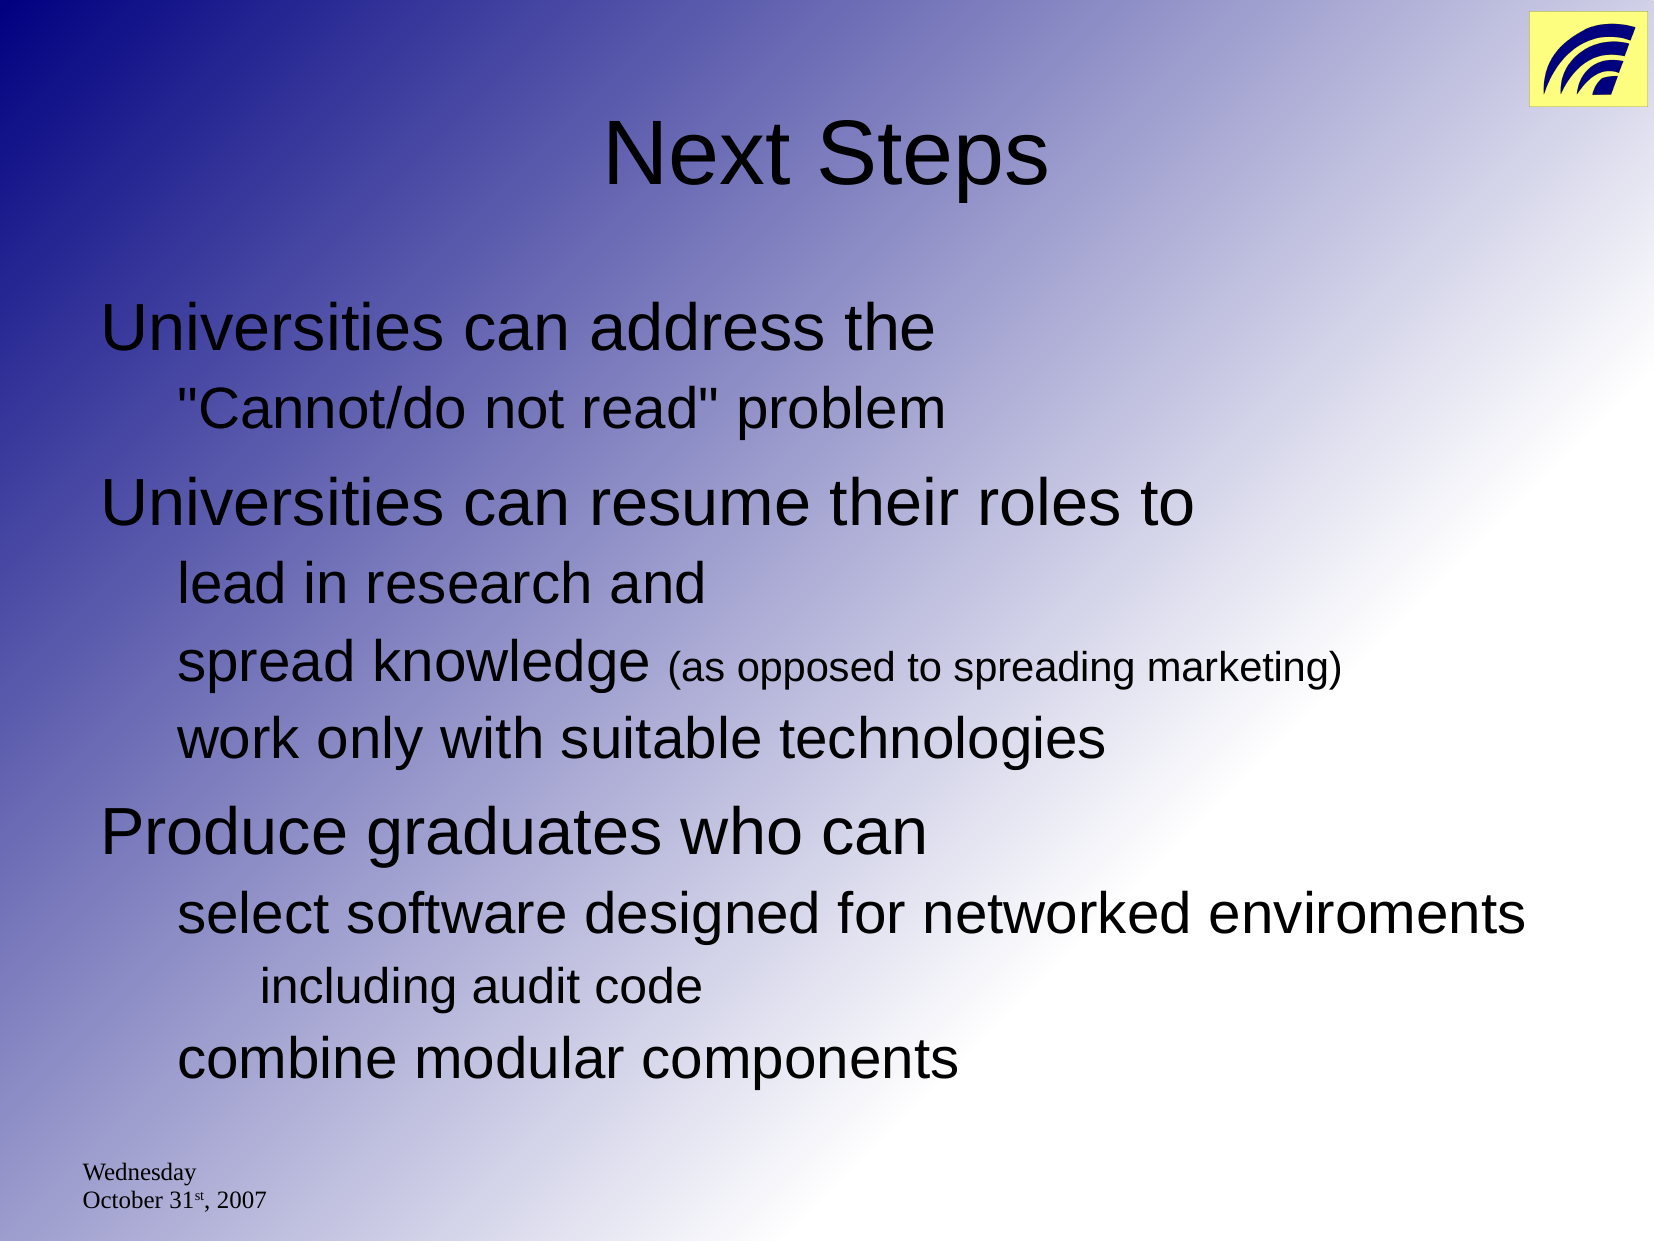

# Next Steps
Universities can address the
"Cannot/do not read" problem
Universities can resume their roles to
lead in research and
spread knowledge	(as opposed to spreading marketing)
work only with suitable technologies
Produce graduates who can
select software designed for networked enviroments
including audit code
combine modular components